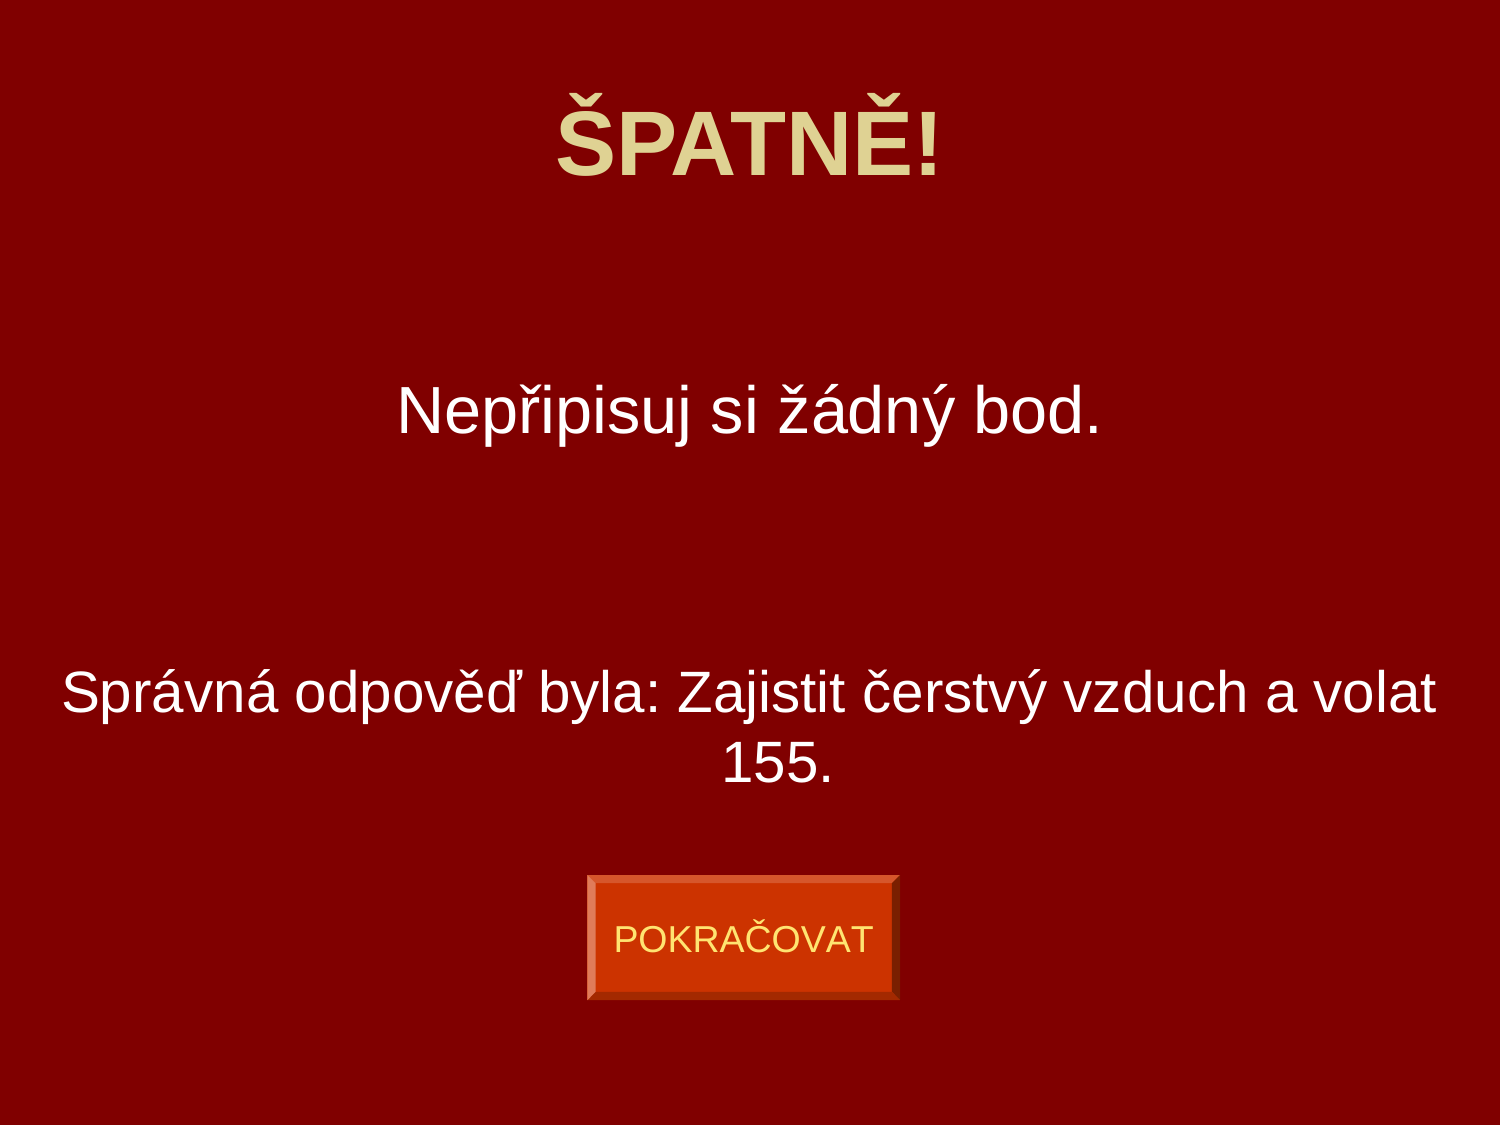

# ŠPATNĚ!
Nepřipisuj si žádný bod.
Správná odpověď byla: Zajistit čerstvý vzduch a volat 155.
POKRAČOVAT